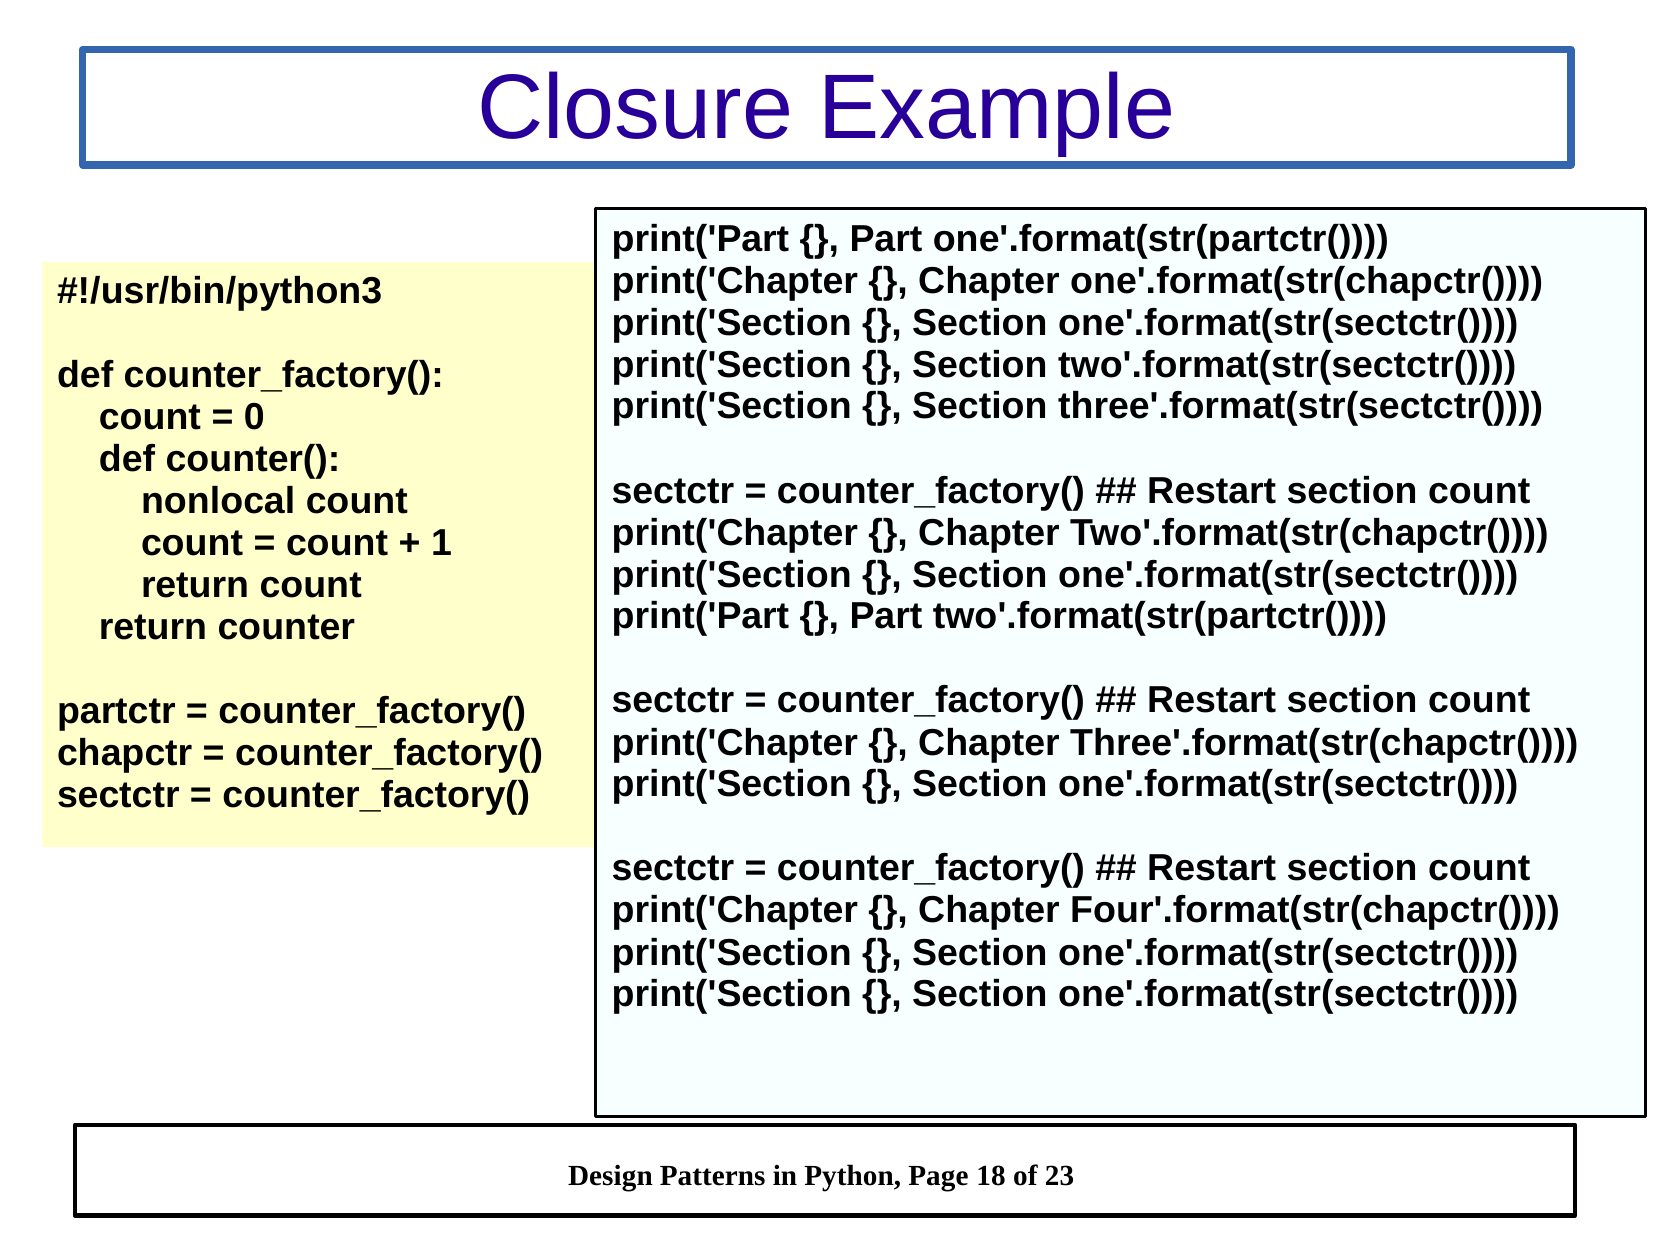

# Closure Example
print('Part {}, Part one'.format(str(partctr())))
print('Chapter {}, Chapter one'.format(str(chapctr())))
print('Section {}, Section one'.format(str(sectctr())))
print('Section {}, Section two'.format(str(sectctr())))
print('Section {}, Section three'.format(str(sectctr())))
sectctr = counter_factory() ## Restart section count
print('Chapter {}, Chapter Two'.format(str(chapctr())))
print('Section {}, Section one'.format(str(sectctr())))
print('Part {}, Part two'.format(str(partctr())))
sectctr = counter_factory() ## Restart section count
print('Chapter {}, Chapter Three'.format(str(chapctr())))
print('Section {}, Section one'.format(str(sectctr())))
sectctr = counter_factory() ## Restart section count
print('Chapter {}, Chapter Four'.format(str(chapctr())))
print('Section {}, Section one'.format(str(sectctr())))
print('Section {}, Section one'.format(str(sectctr())))
#!/usr/bin/python3
def counter_factory():
 count = 0
 def counter():
 nonlocal count
 count = count + 1
 return count
 return counter
partctr = counter_factory()
chapctr = counter_factory()
sectctr = counter_factory()